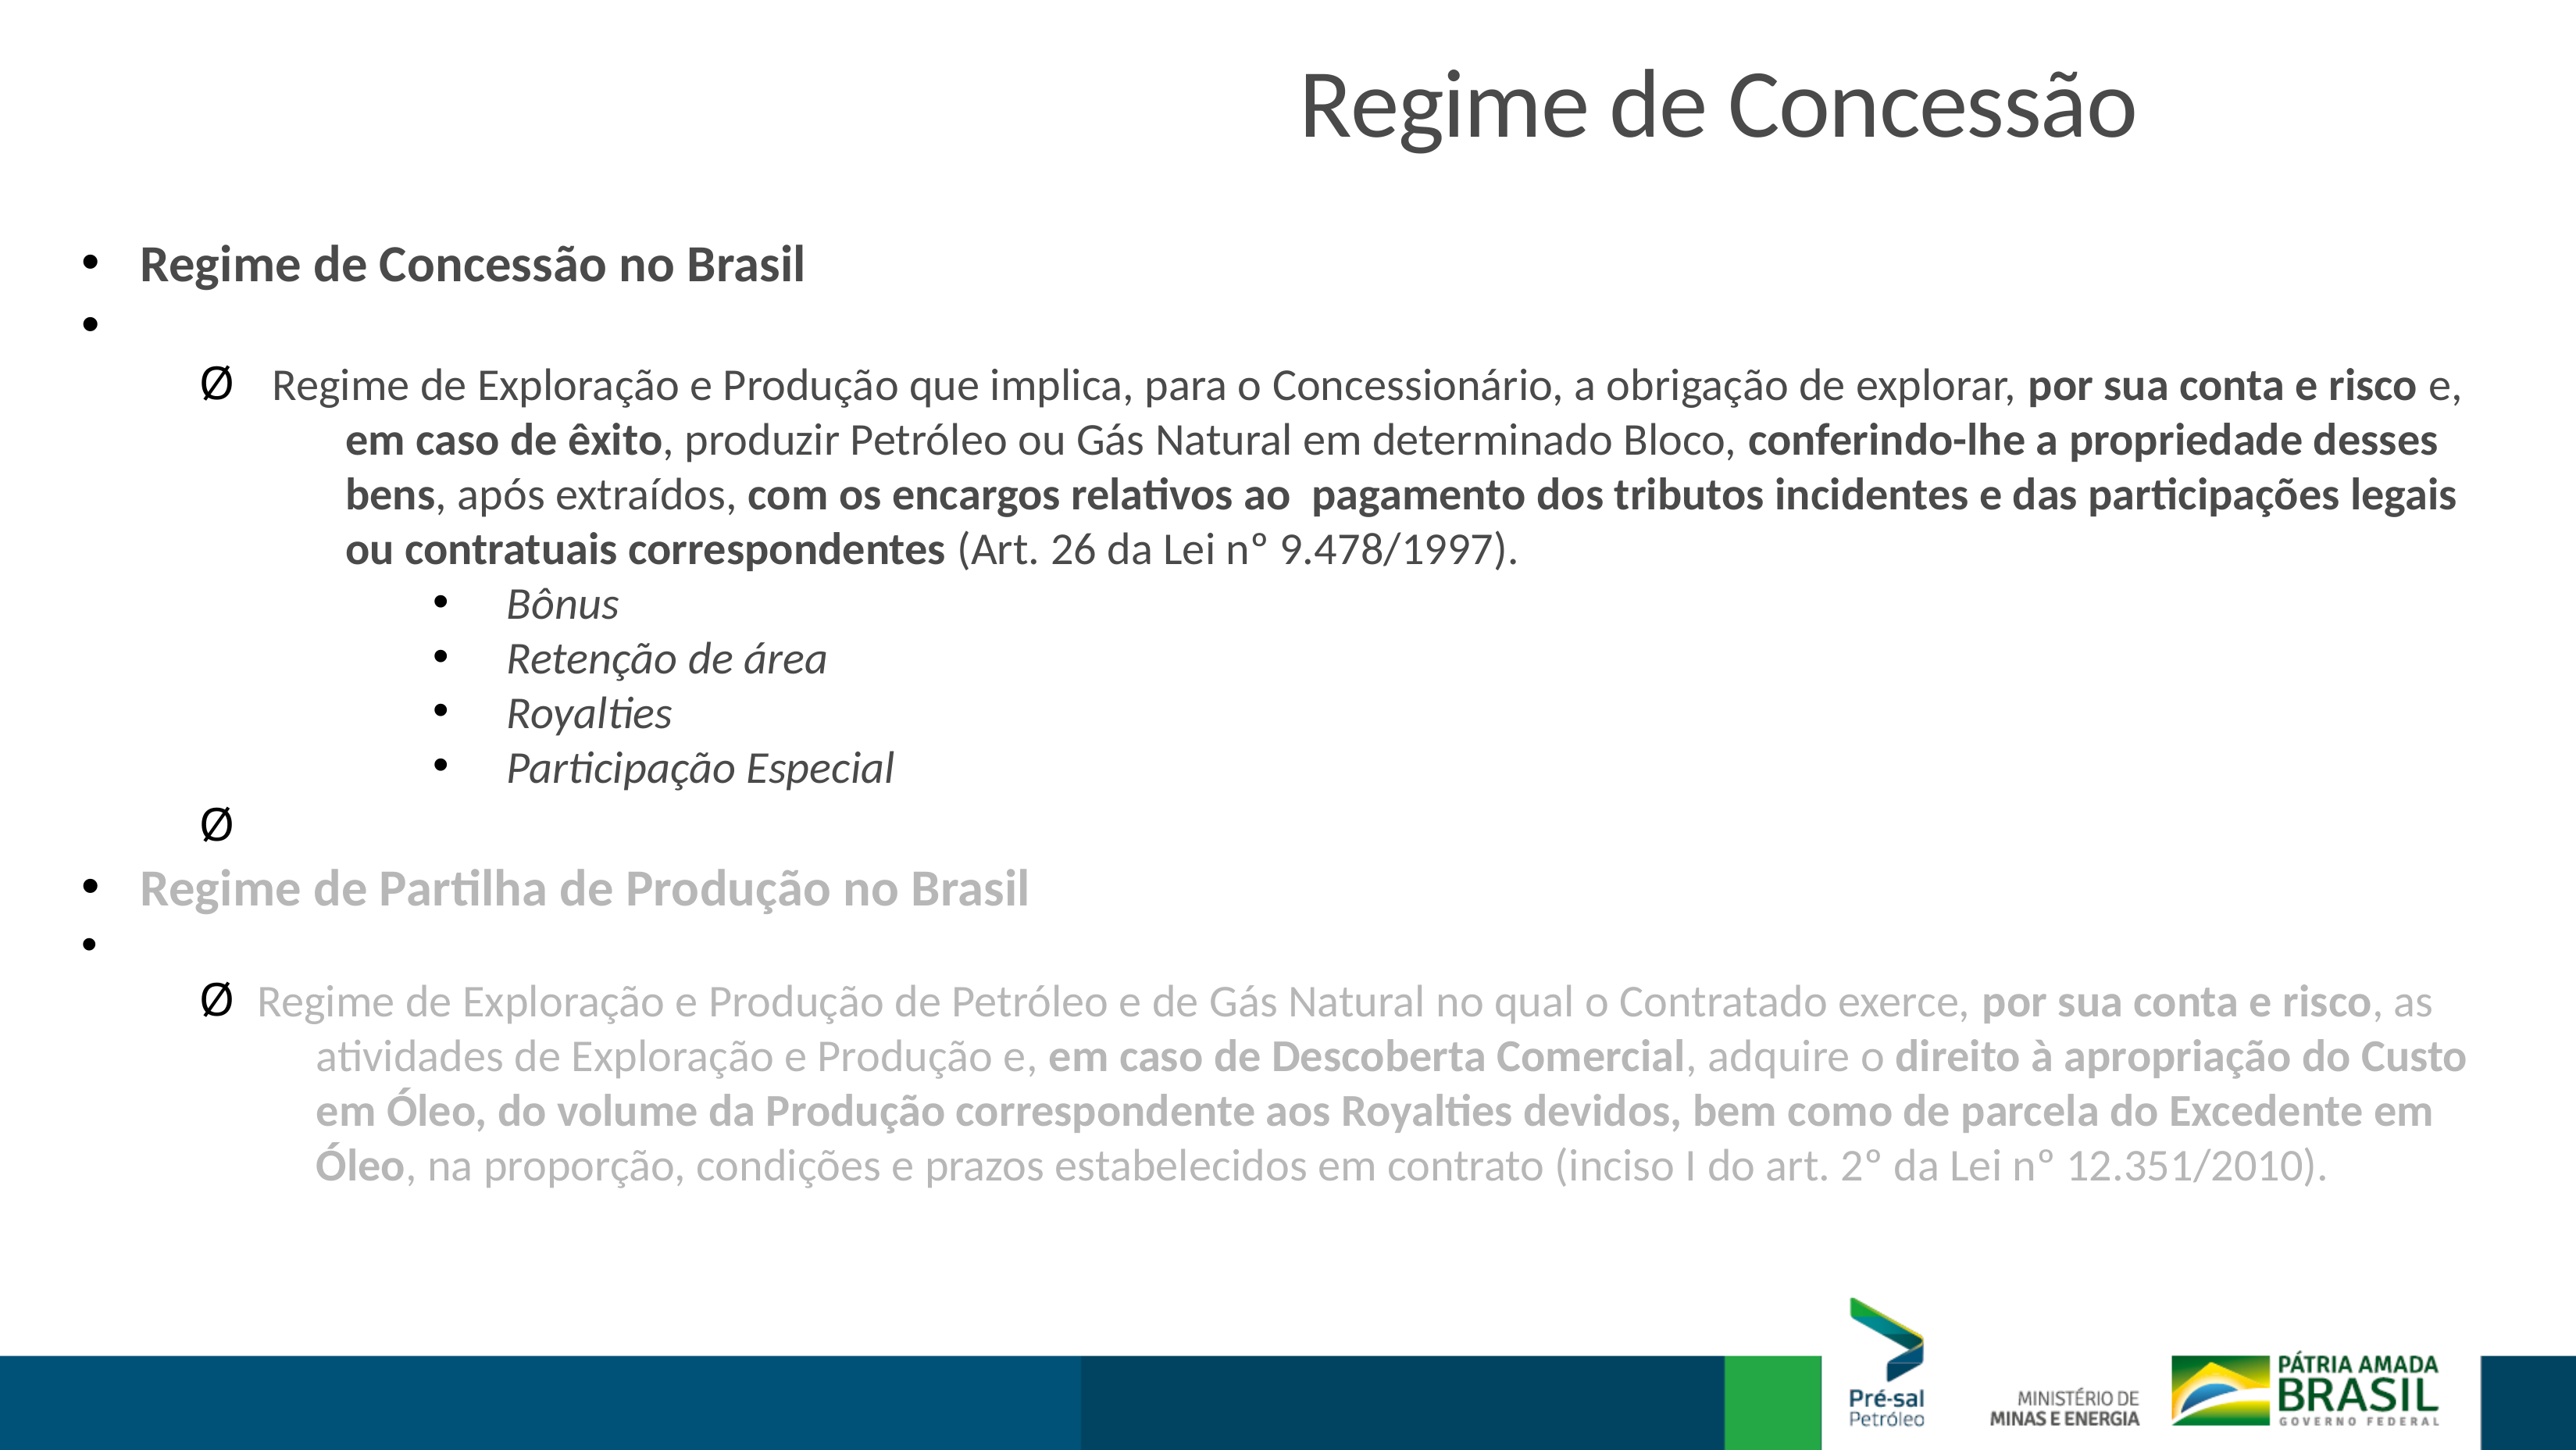

Regime de Concessão
Regime de Concessão no Brasil
Regime de Exploração e Produção que implica, para o Concessionário, a obrigação de explorar, por sua conta e risco e, em caso de êxito, produzir Petróleo ou Gás Natural em determinado Bloco, conferindo-lhe a propriedade desses bens, após extraídos, com os encargos relativos ao pagamento dos tributos incidentes e das participações legais ou contratuais correspondentes (Art. 26 da Lei nº 9.478/1997).
Bônus
Retenção de área
Royalties
Participação Especial
Regime de Partilha de Produção no Brasil
Regime de Exploração e Produção de Petróleo e de Gás Natural no qual o Contratado exerce, por sua conta e risco, as atividades de Exploração e Produção e, em caso de Descoberta Comercial, adquire o direito à apropriação do Custo em Óleo, do volume da Produção correspondente aos Royalties devidos, bem como de parcela do Excedente em Óleo, na proporção, condições e prazos estabelecidos em contrato (inciso I do art. 2º da Lei nº 12.351/2010).